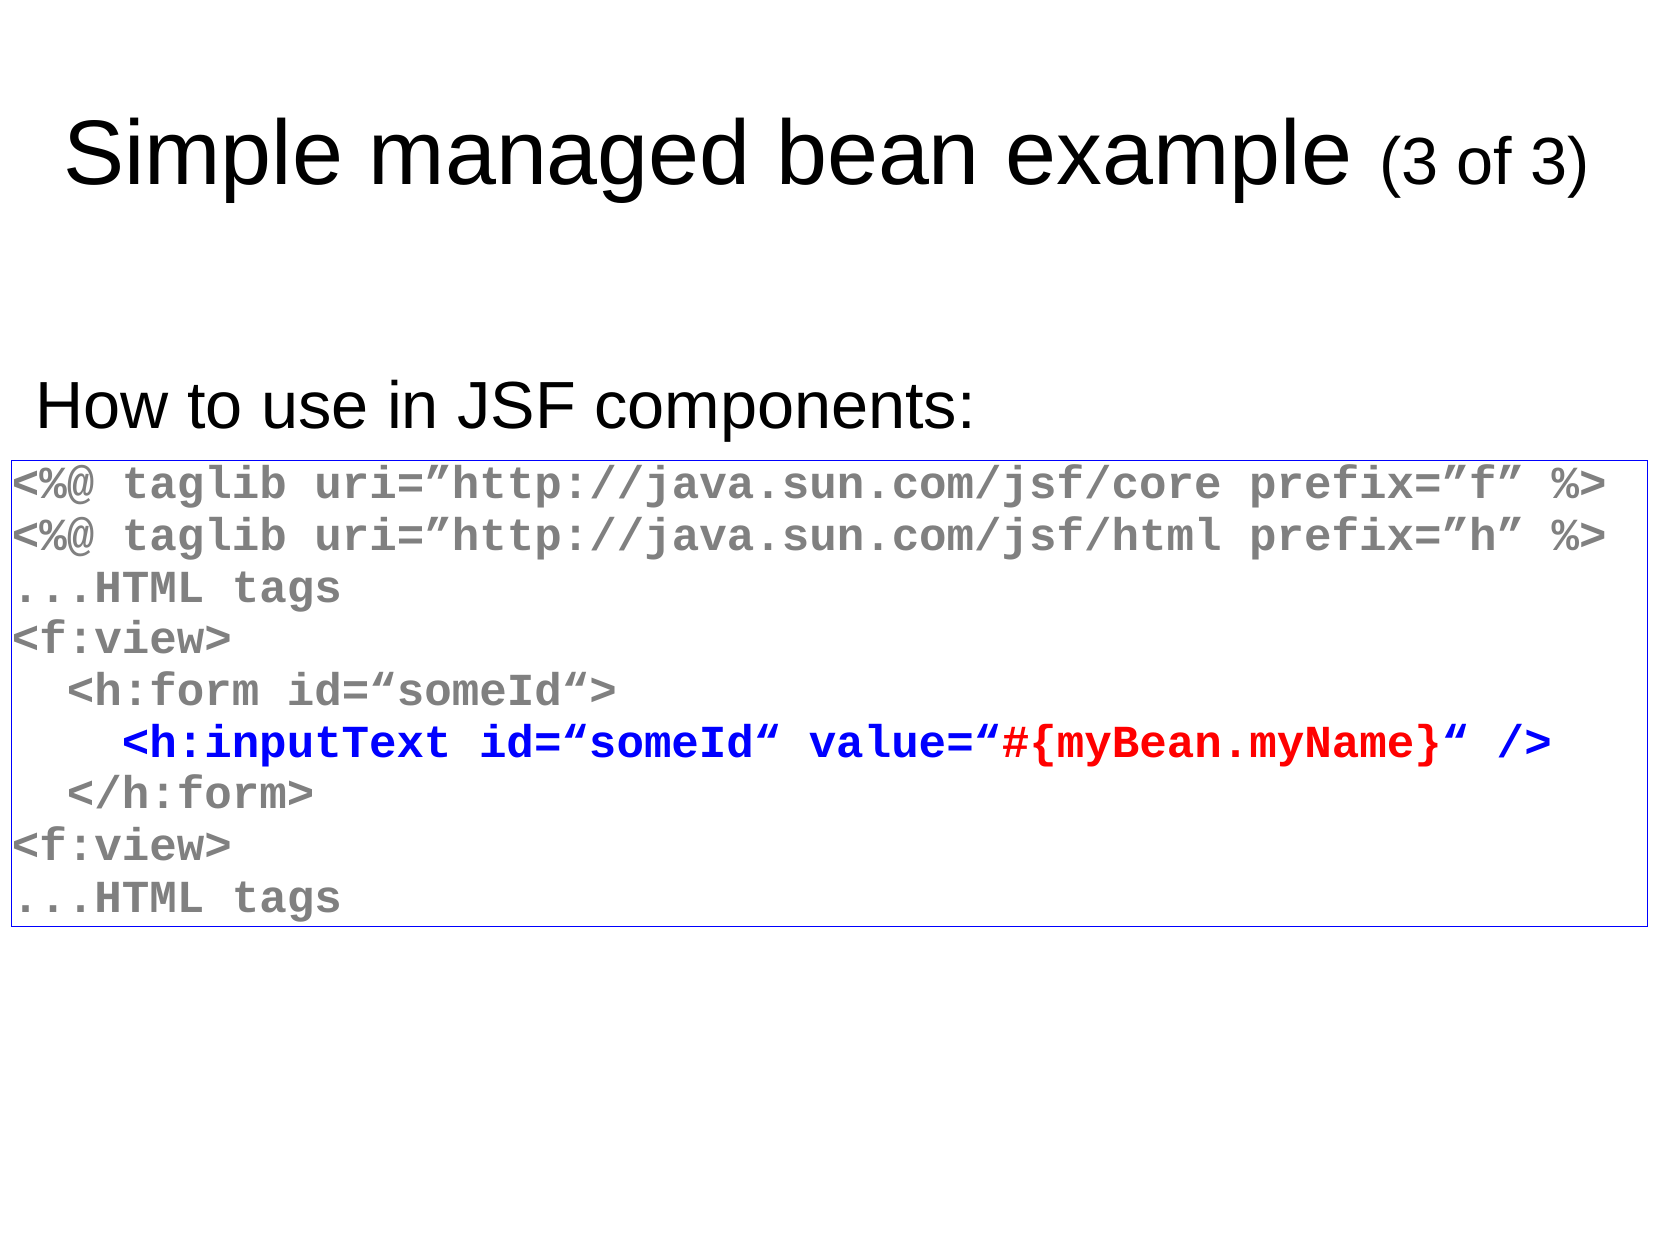

# Simple managed bean example (3 of 3)
How to use in JSF components:
<%@ taglib uri=”http://java.sun.com/jsf/core prefix=”f” %>
<%@ taglib uri=”http://java.sun.com/jsf/html prefix=”h” %>
...HTML tags
<f:view>
 <h:form id=“someId“>
 <h:inputText id=“someId“ value=“#{myBean.myName}“ />
 </h:form>
<f:view>
...HTML tags